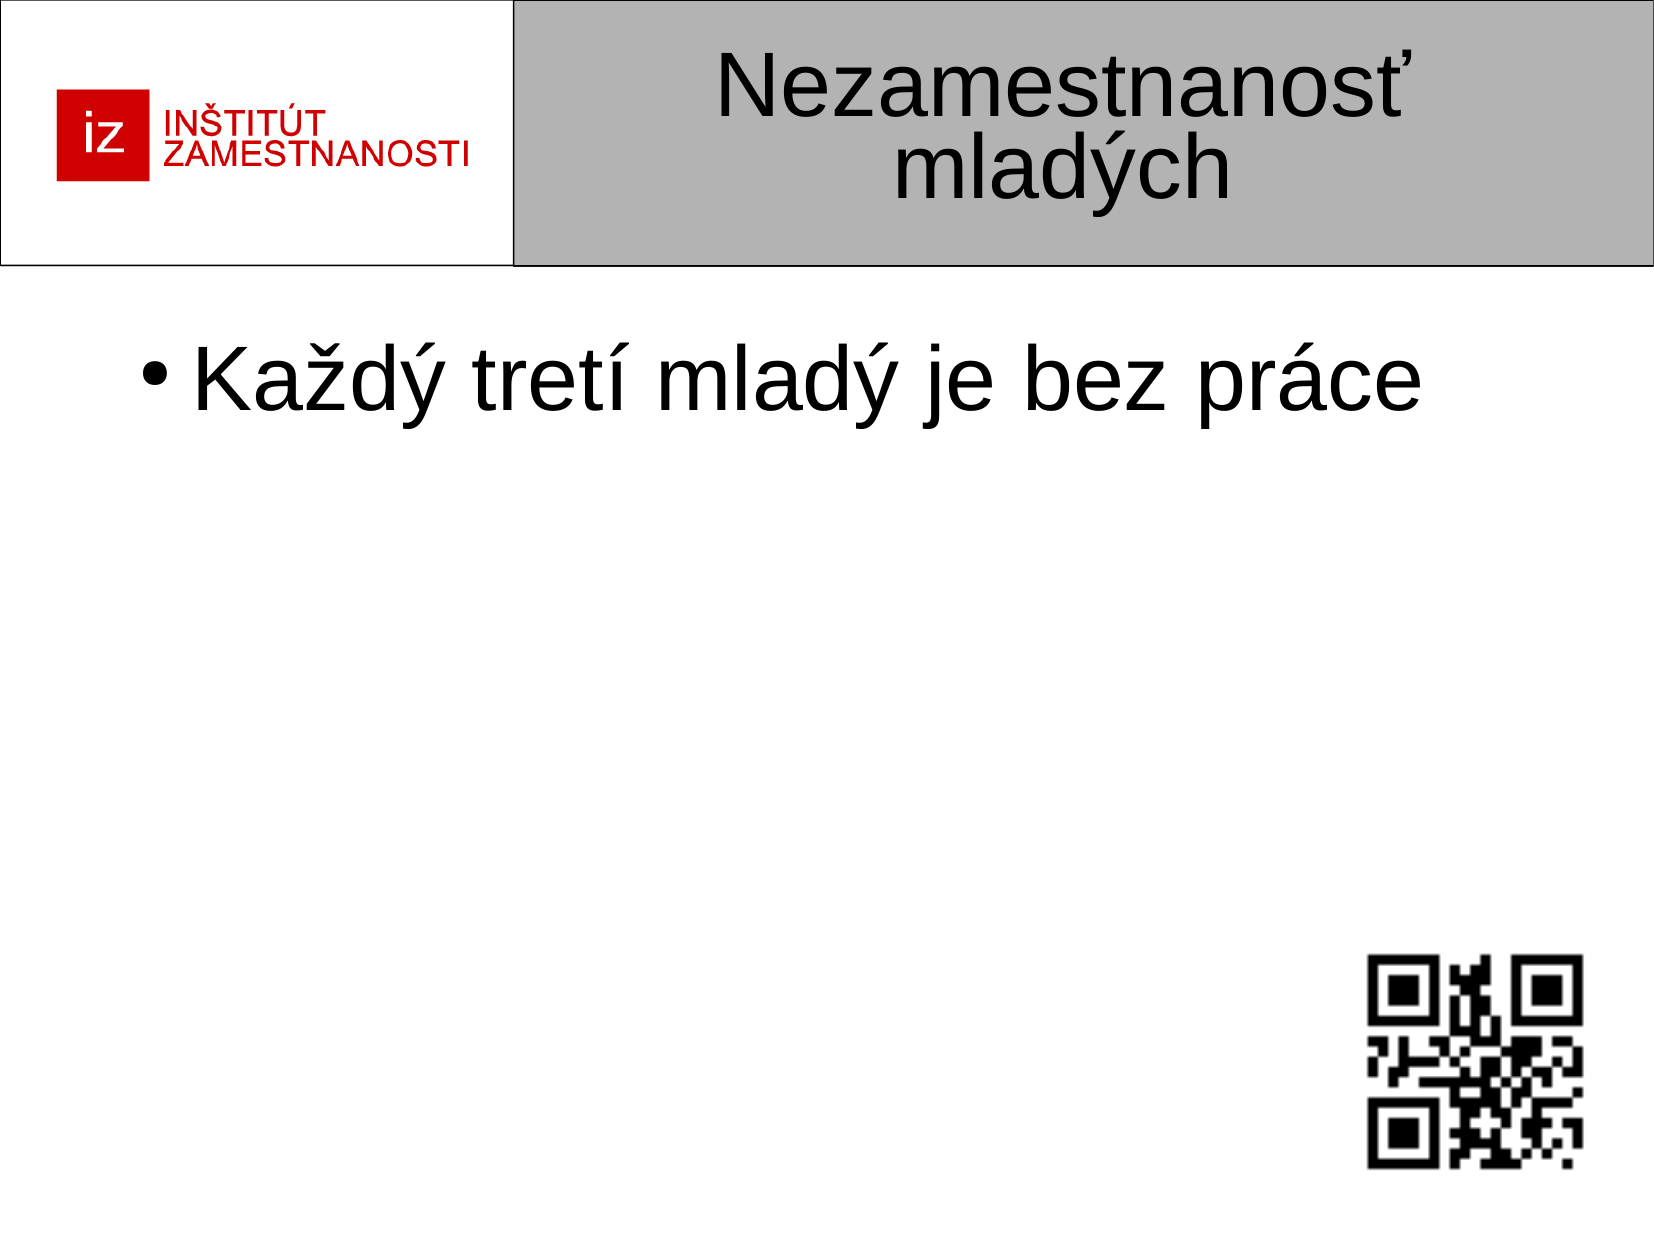

Nezamestnanosť mladých
# Každý tretí mladý je bez práce